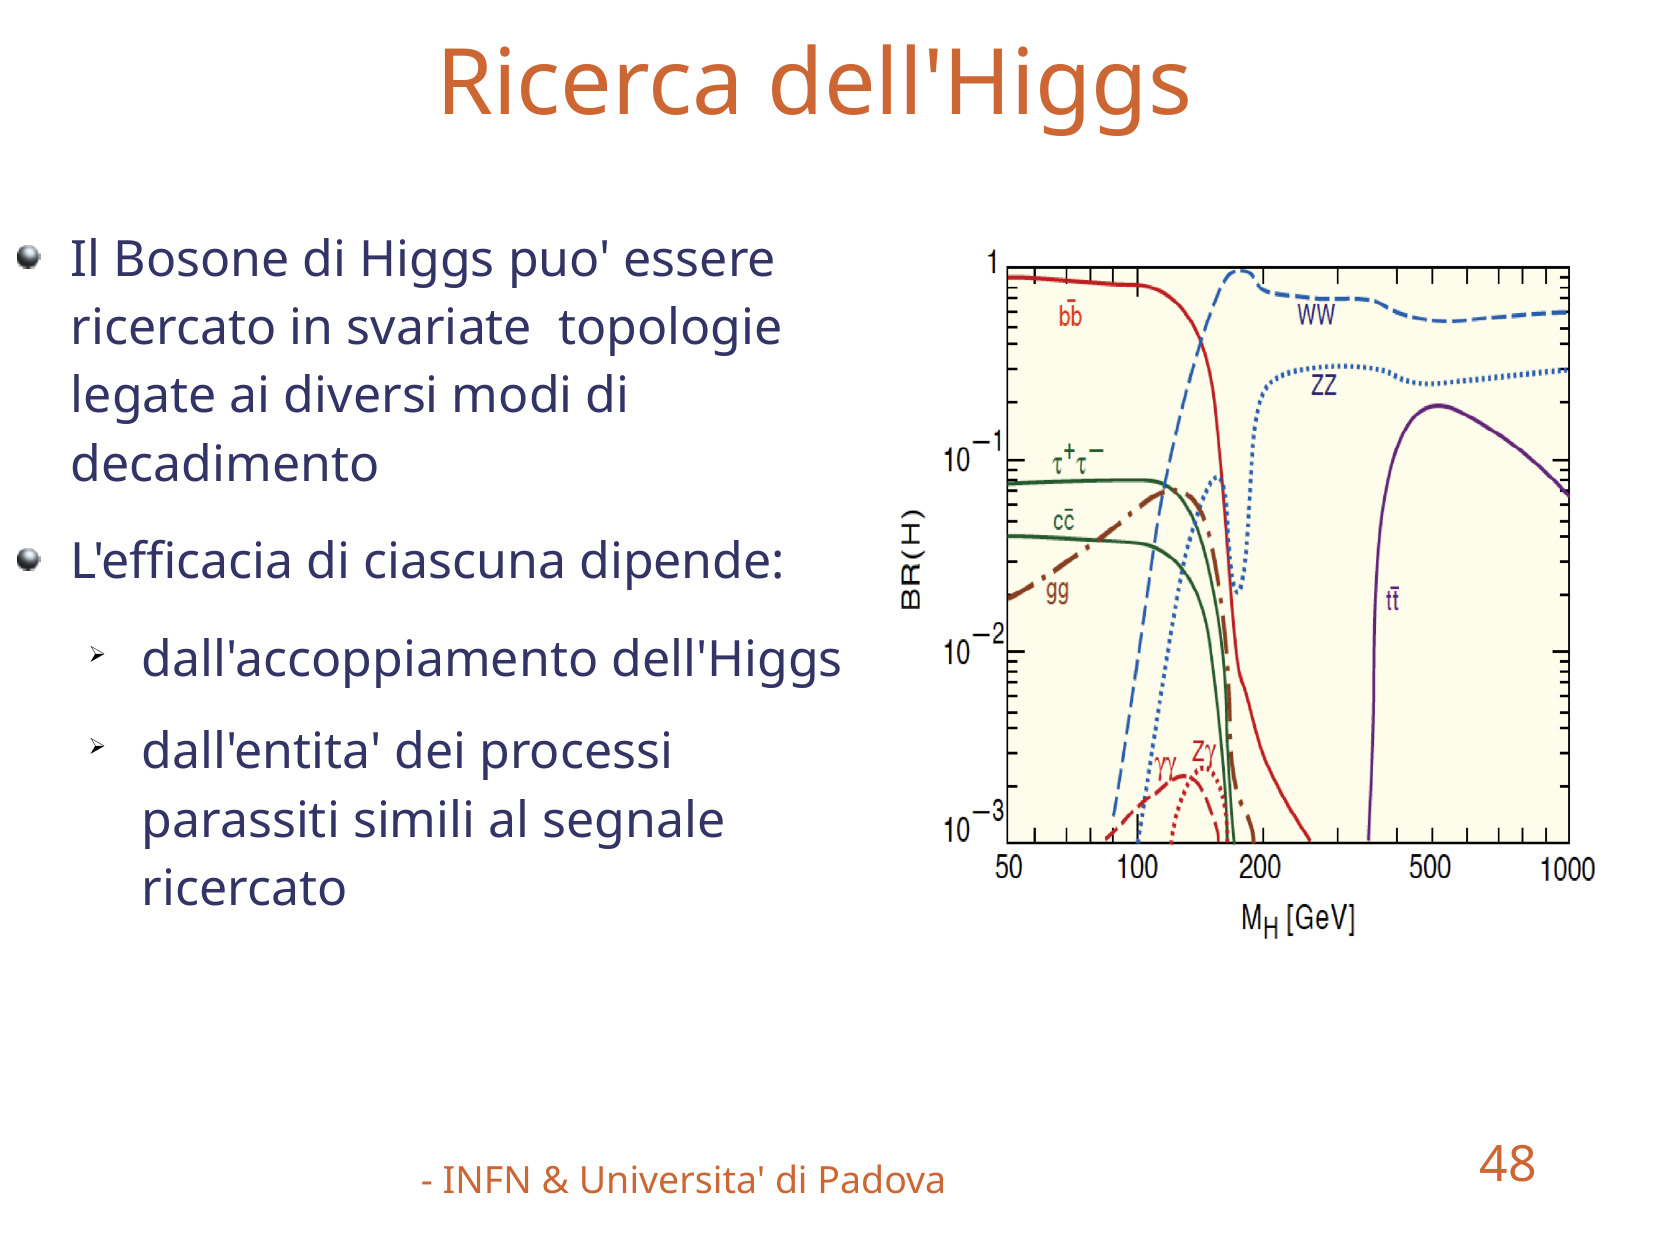

# Ricerca dell'Higgs
Il Bosone di Higgs puo' essere ricercato in svariate topologie legate ai diversi modi di decadimento
L'efficacia di ciascuna dipende:
dall'accoppiamento dell'Higgs
dall'entita' dei processi parassiti simili al segnale ricercato
48